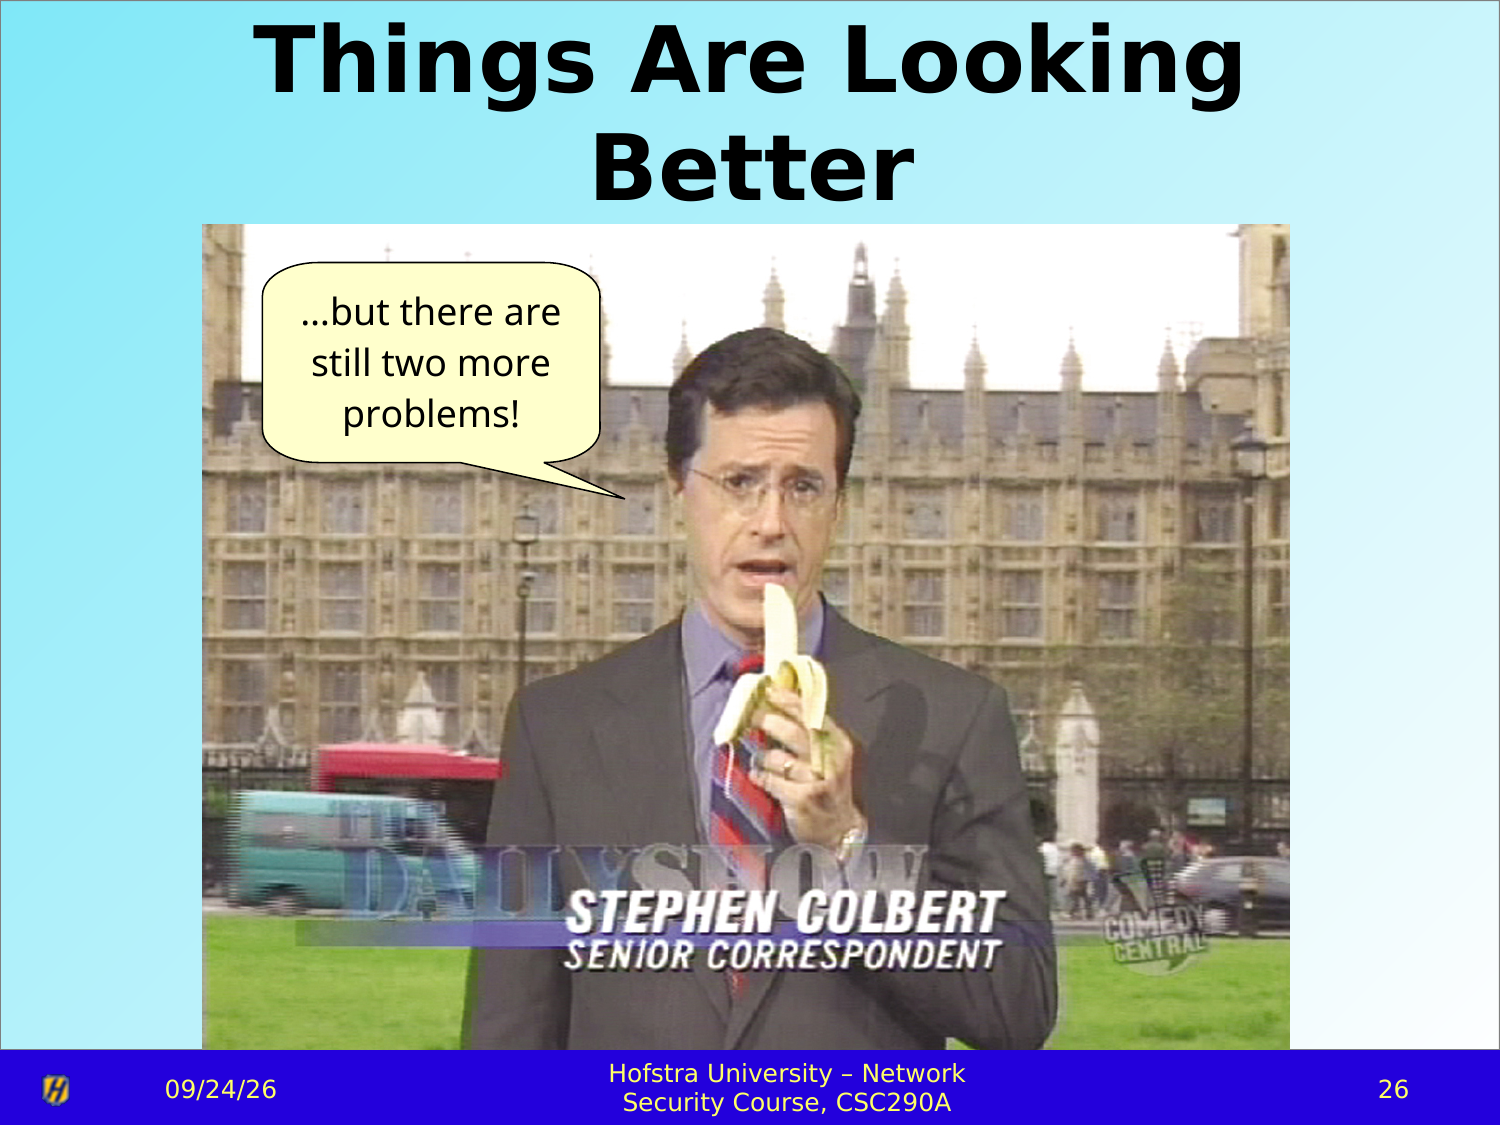

# Things Are Looking Better
…but there are still two more problems!
26